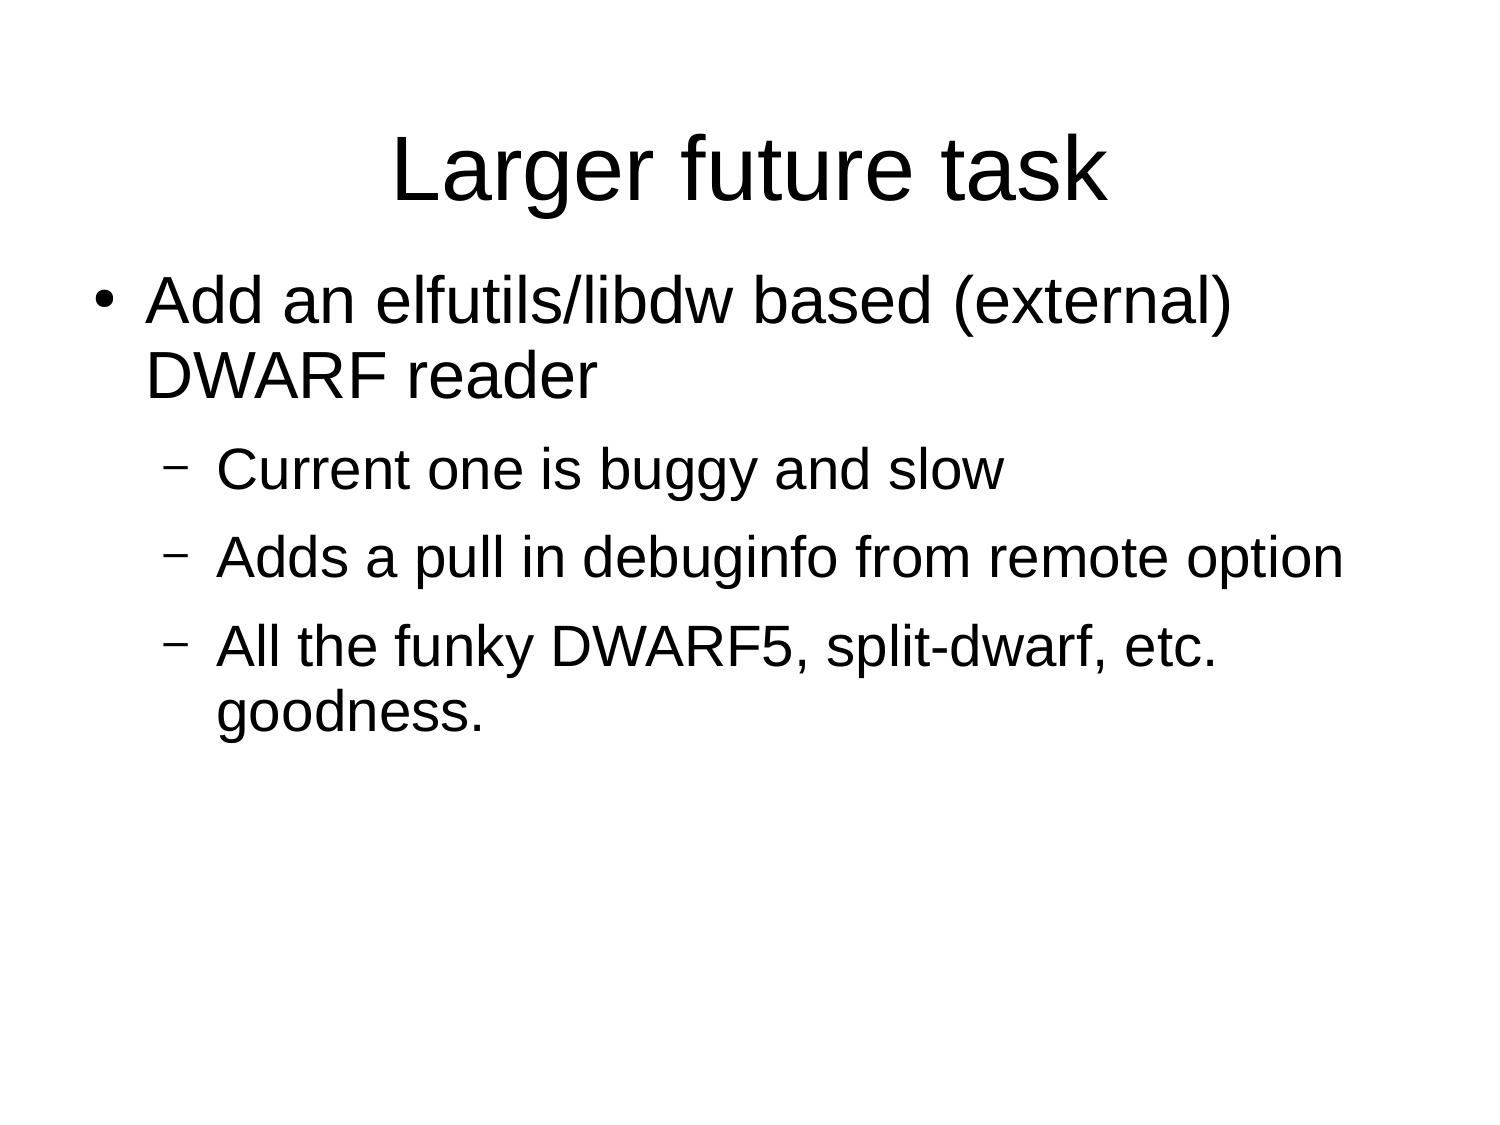

# Larger future task
Add an elfutils/libdw based (external) DWARF reader
Current one is buggy and slow
Adds a pull in debuginfo from remote option
All the funky DWARF5, split-dwarf, etc. goodness.